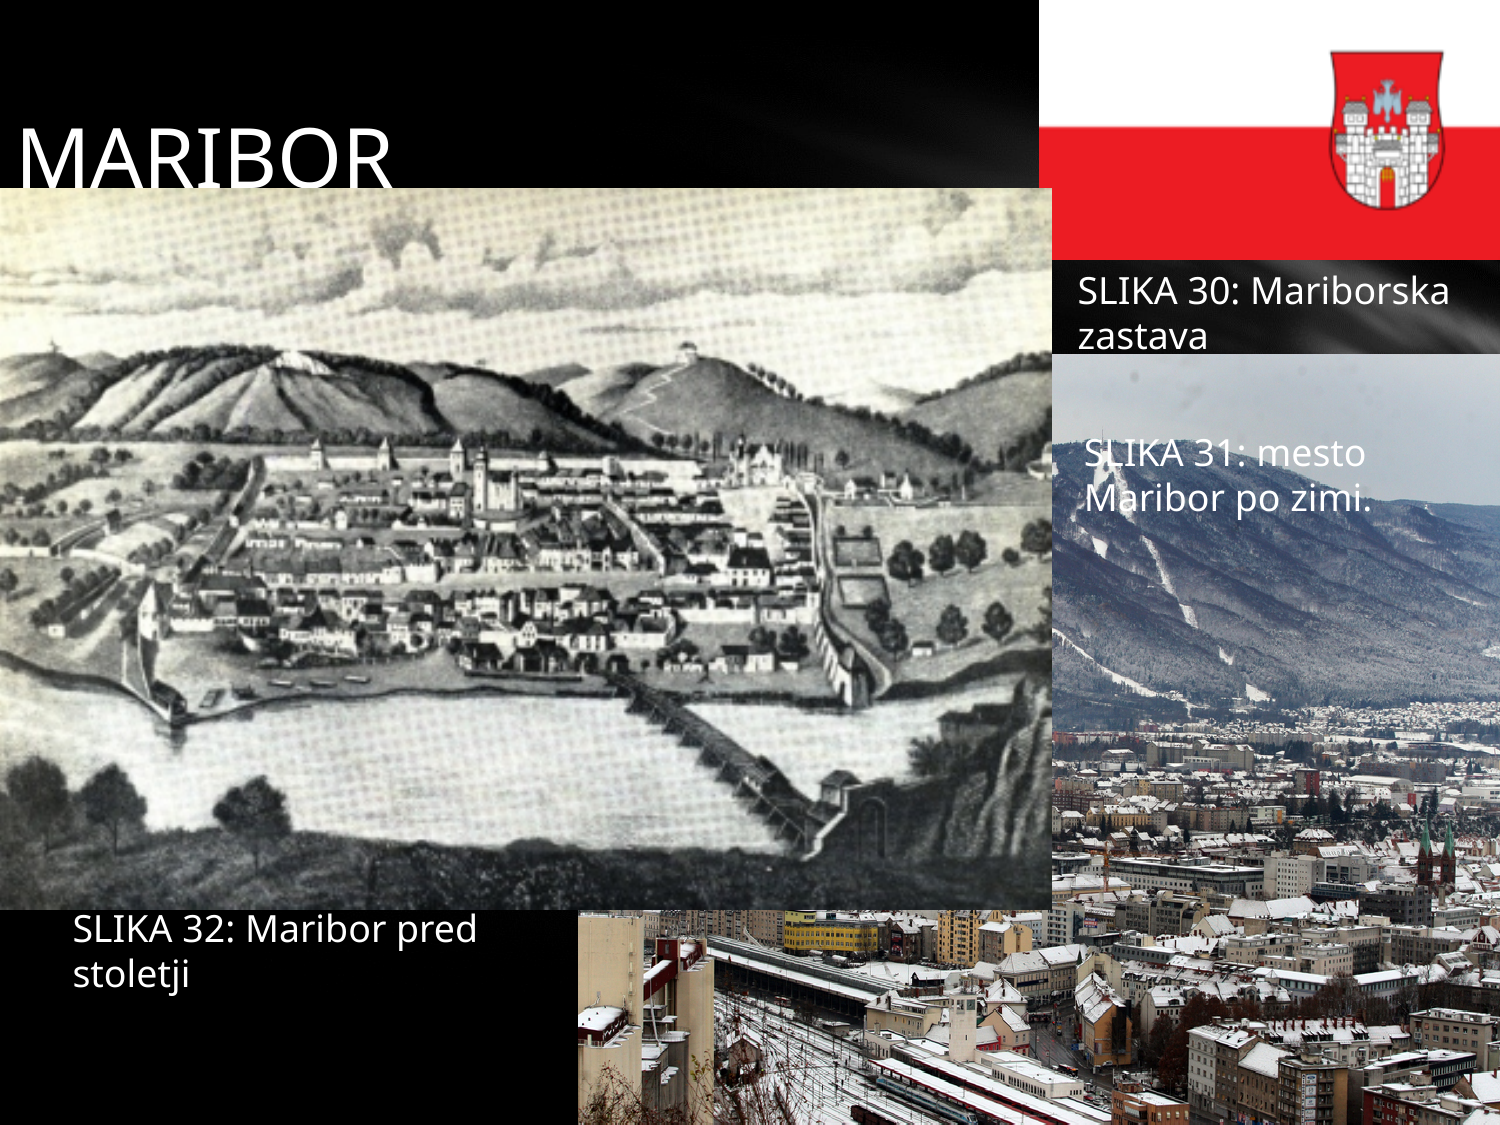

# MARIBOR
DRUGO NAJVEČJE SLOVENSKO MESTO
LEŽI MED DRAVO
POHORJEM
SLOVENSKIMI GORICAMI
ŠTAJERSKEM
STARO IME MARBURG
TURISTIČNO MESTO
SLIKA 30: Mariborska zastava
SLIKA 31: mesto Maribor po zimi.
SLIKA 32: Maribor pred stoletji